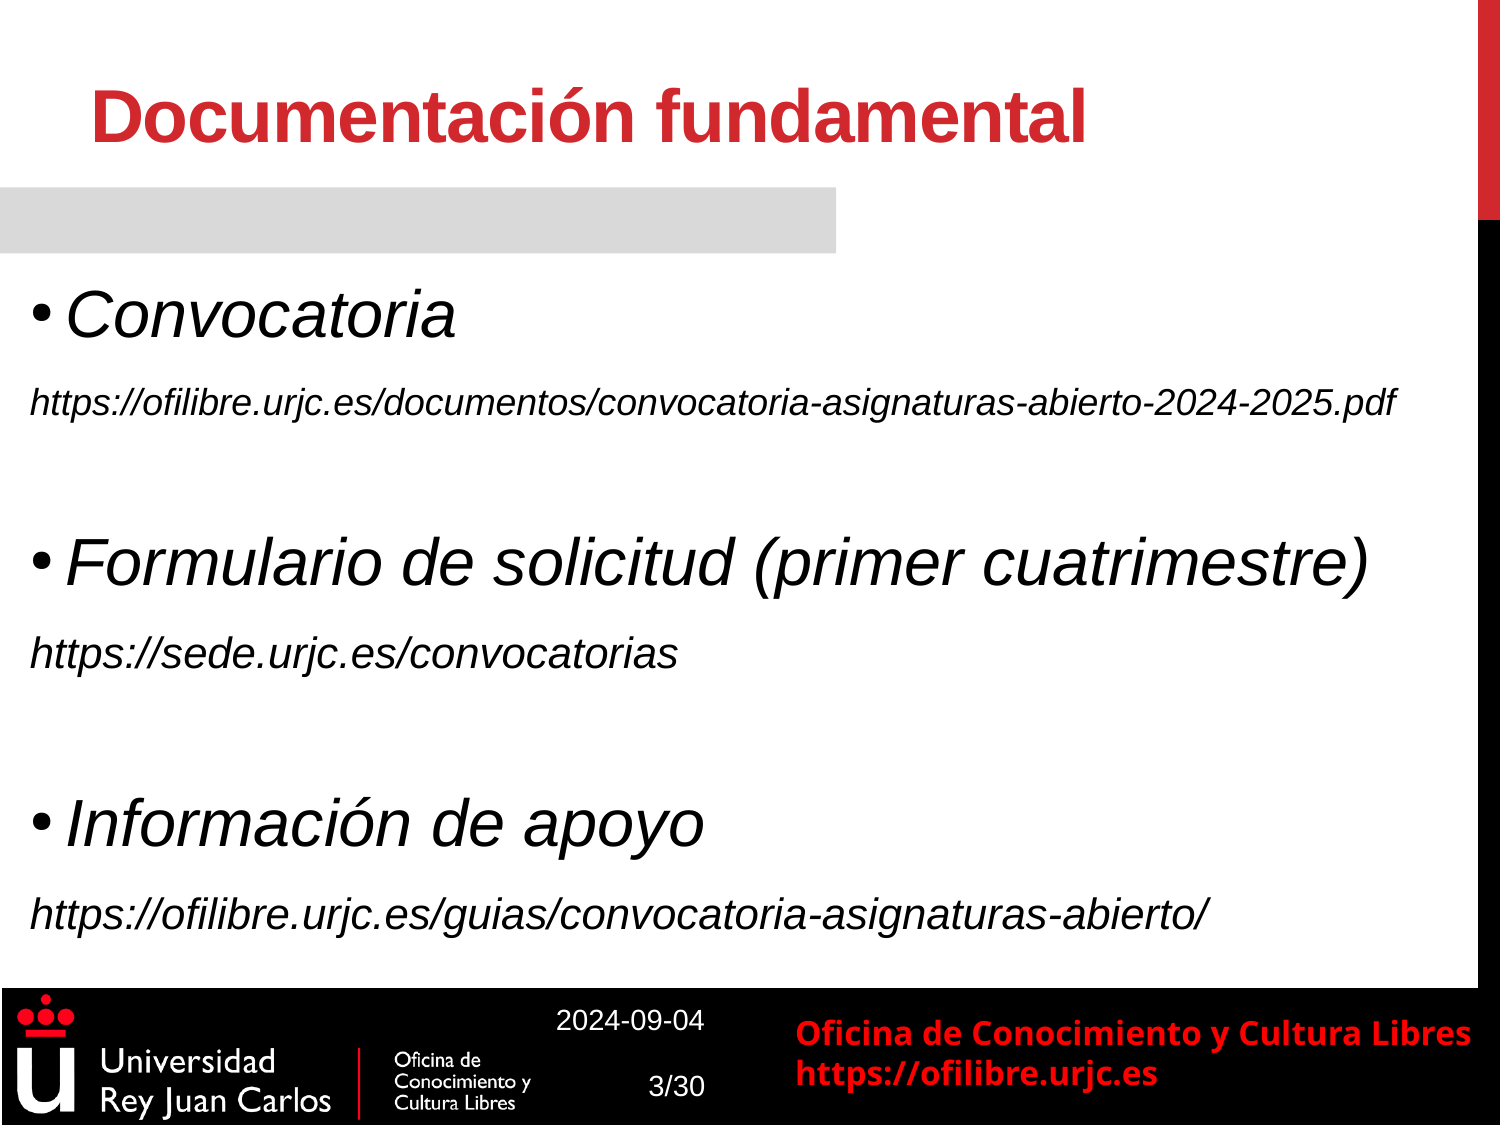

#
	Documentación fundamental
Convocatoria
https://ofilibre.urjc.es/documentos/convocatoria-asignaturas-abierto-2024-2025.pdf
Formulario de solicitud (primer cuatrimestre)
https://sede.urjc.es/convocatorias
Información de apoyo
https://ofilibre.urjc.es/guias/convocatoria-asignaturas-abierto/